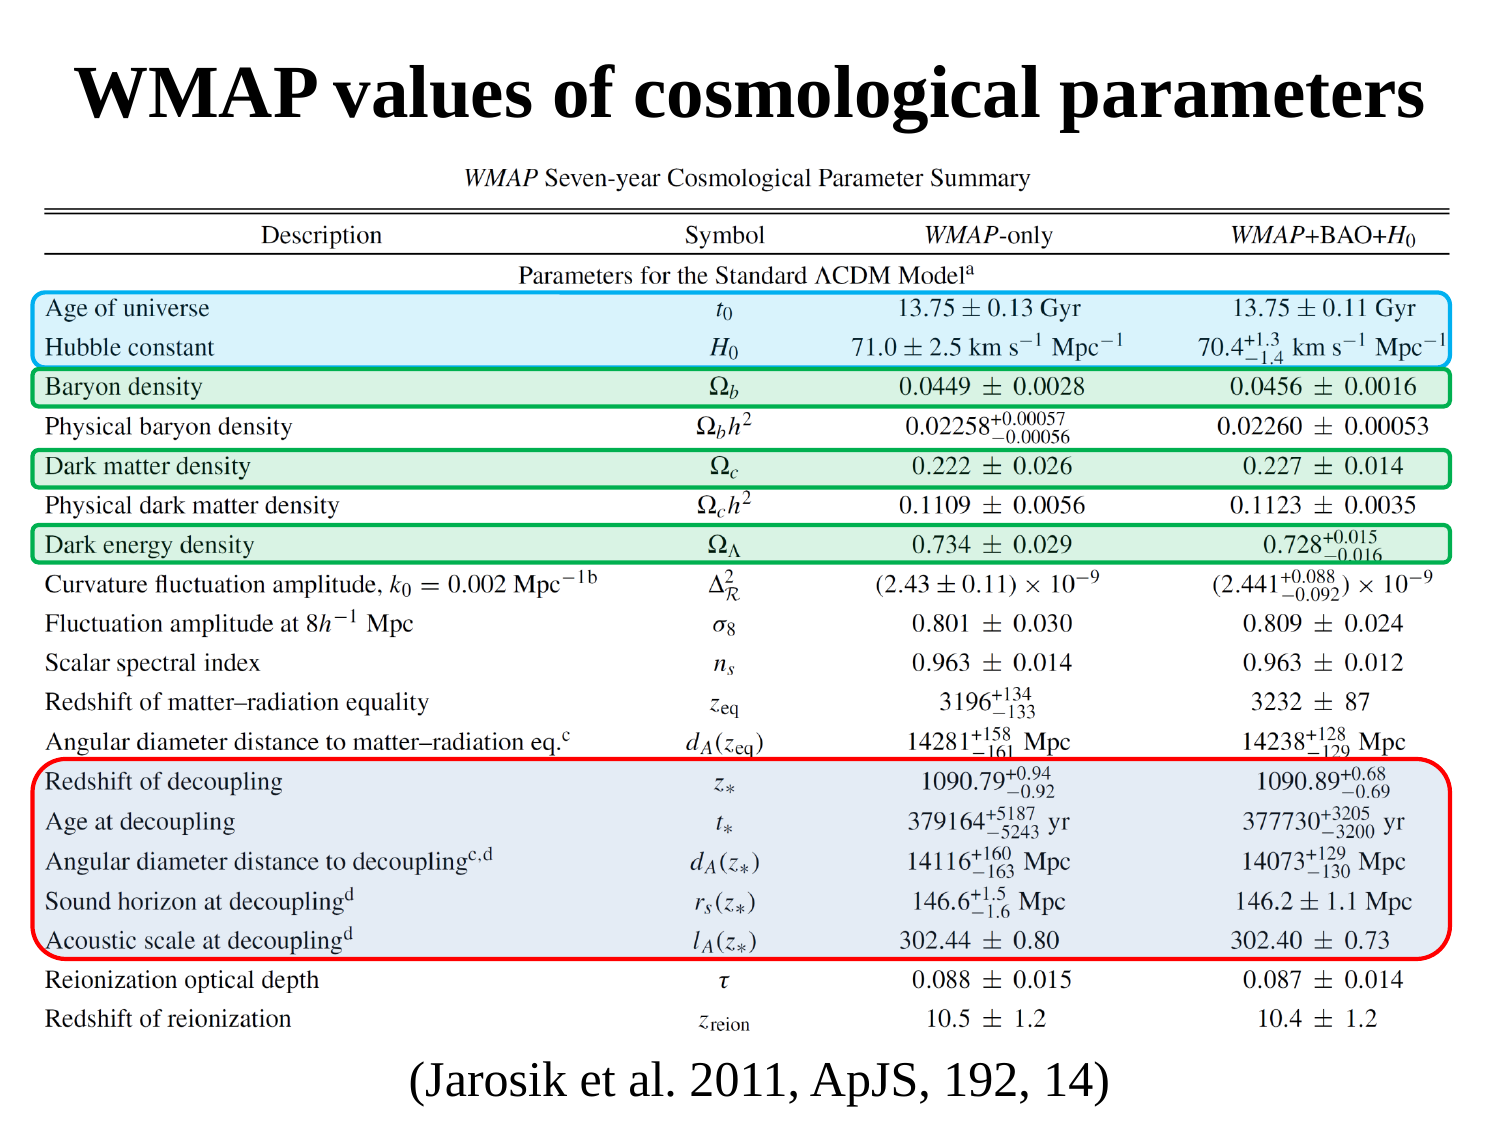

# WMAP values of cosmological parameters
(Jarosik et al. 2011, ApJS, 192, 14)